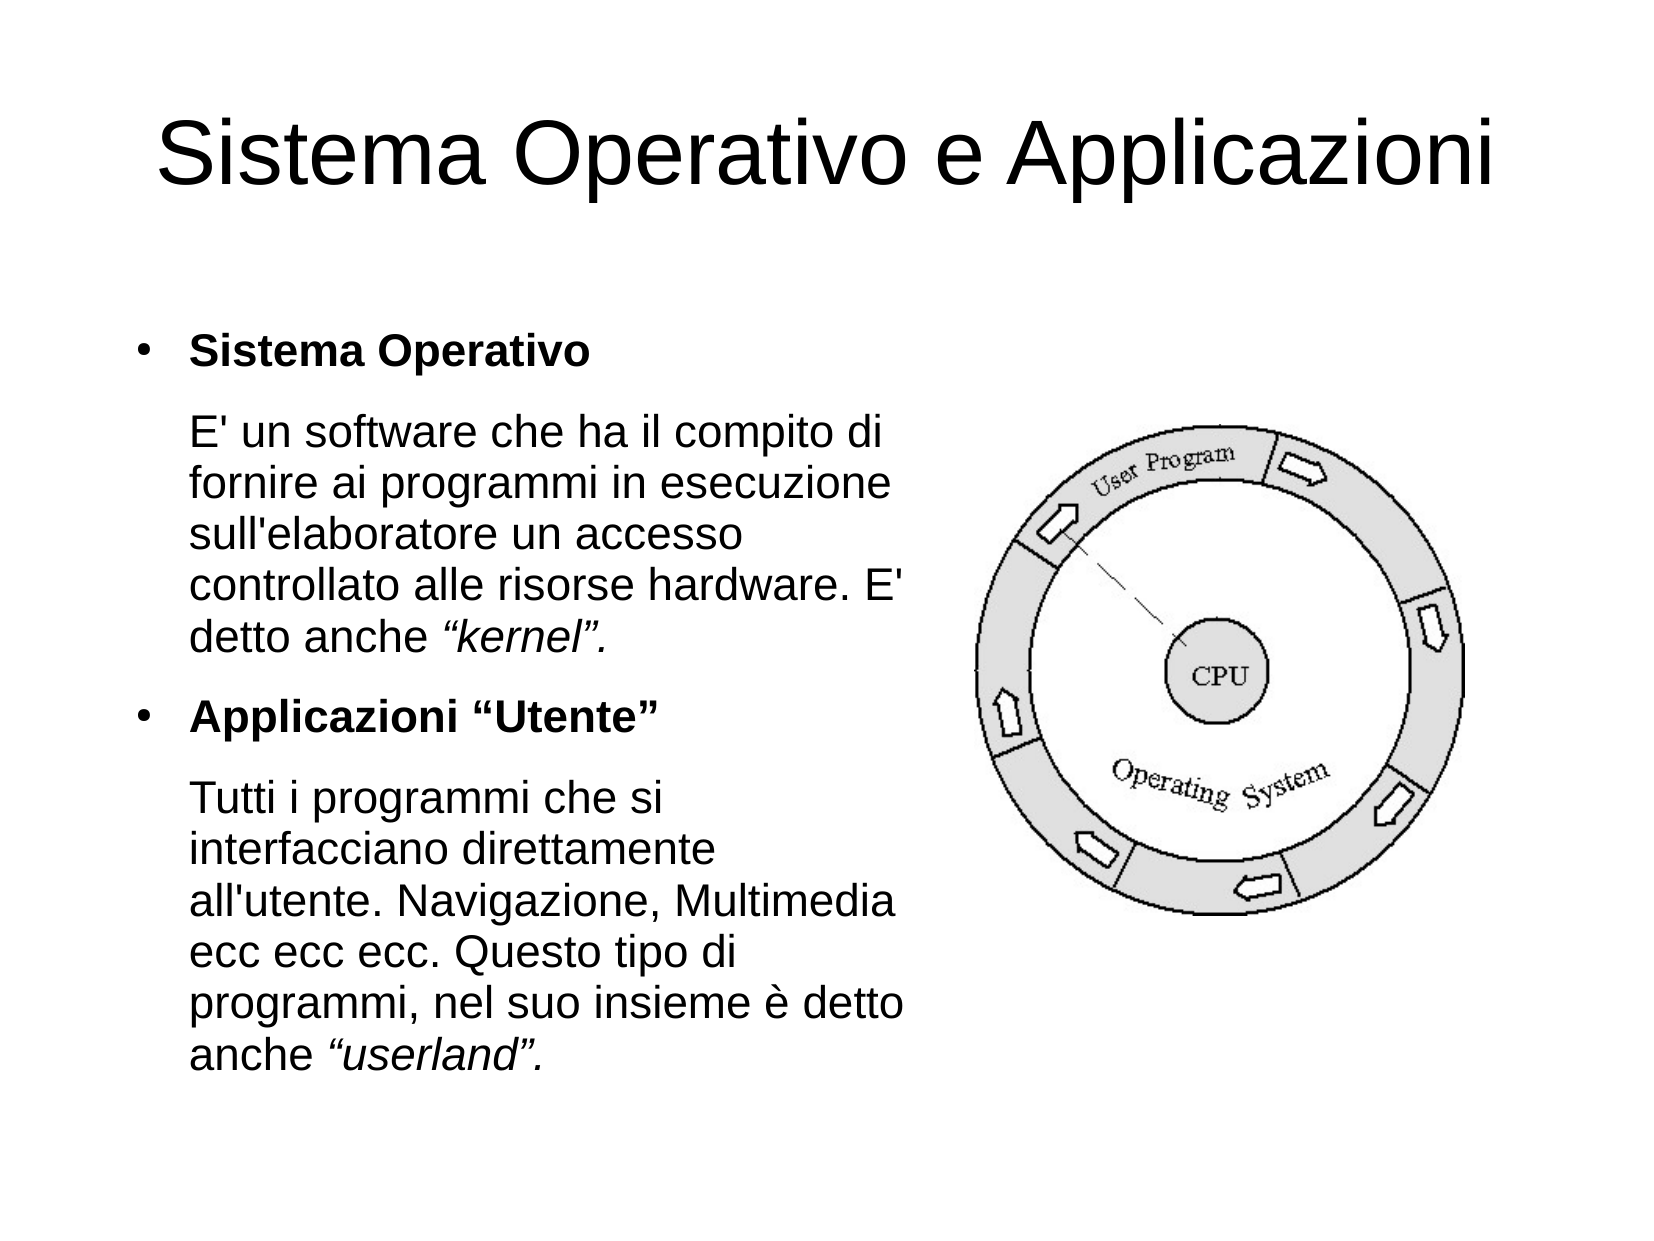

# Sistema Operativo e Applicazioni
Sistema Operativo
E' un software che ha il compito di fornire ai programmi in esecuzione sull'elaboratore un accesso controllato alle risorse hardware. E' detto anche “kernel”.
Applicazioni “Utente”
Tutti i programmi che si interfacciano direttamente all'utente. Navigazione, Multimedia ecc ecc ecc. Questo tipo di programmi, nel suo insieme è detto anche “userland”.